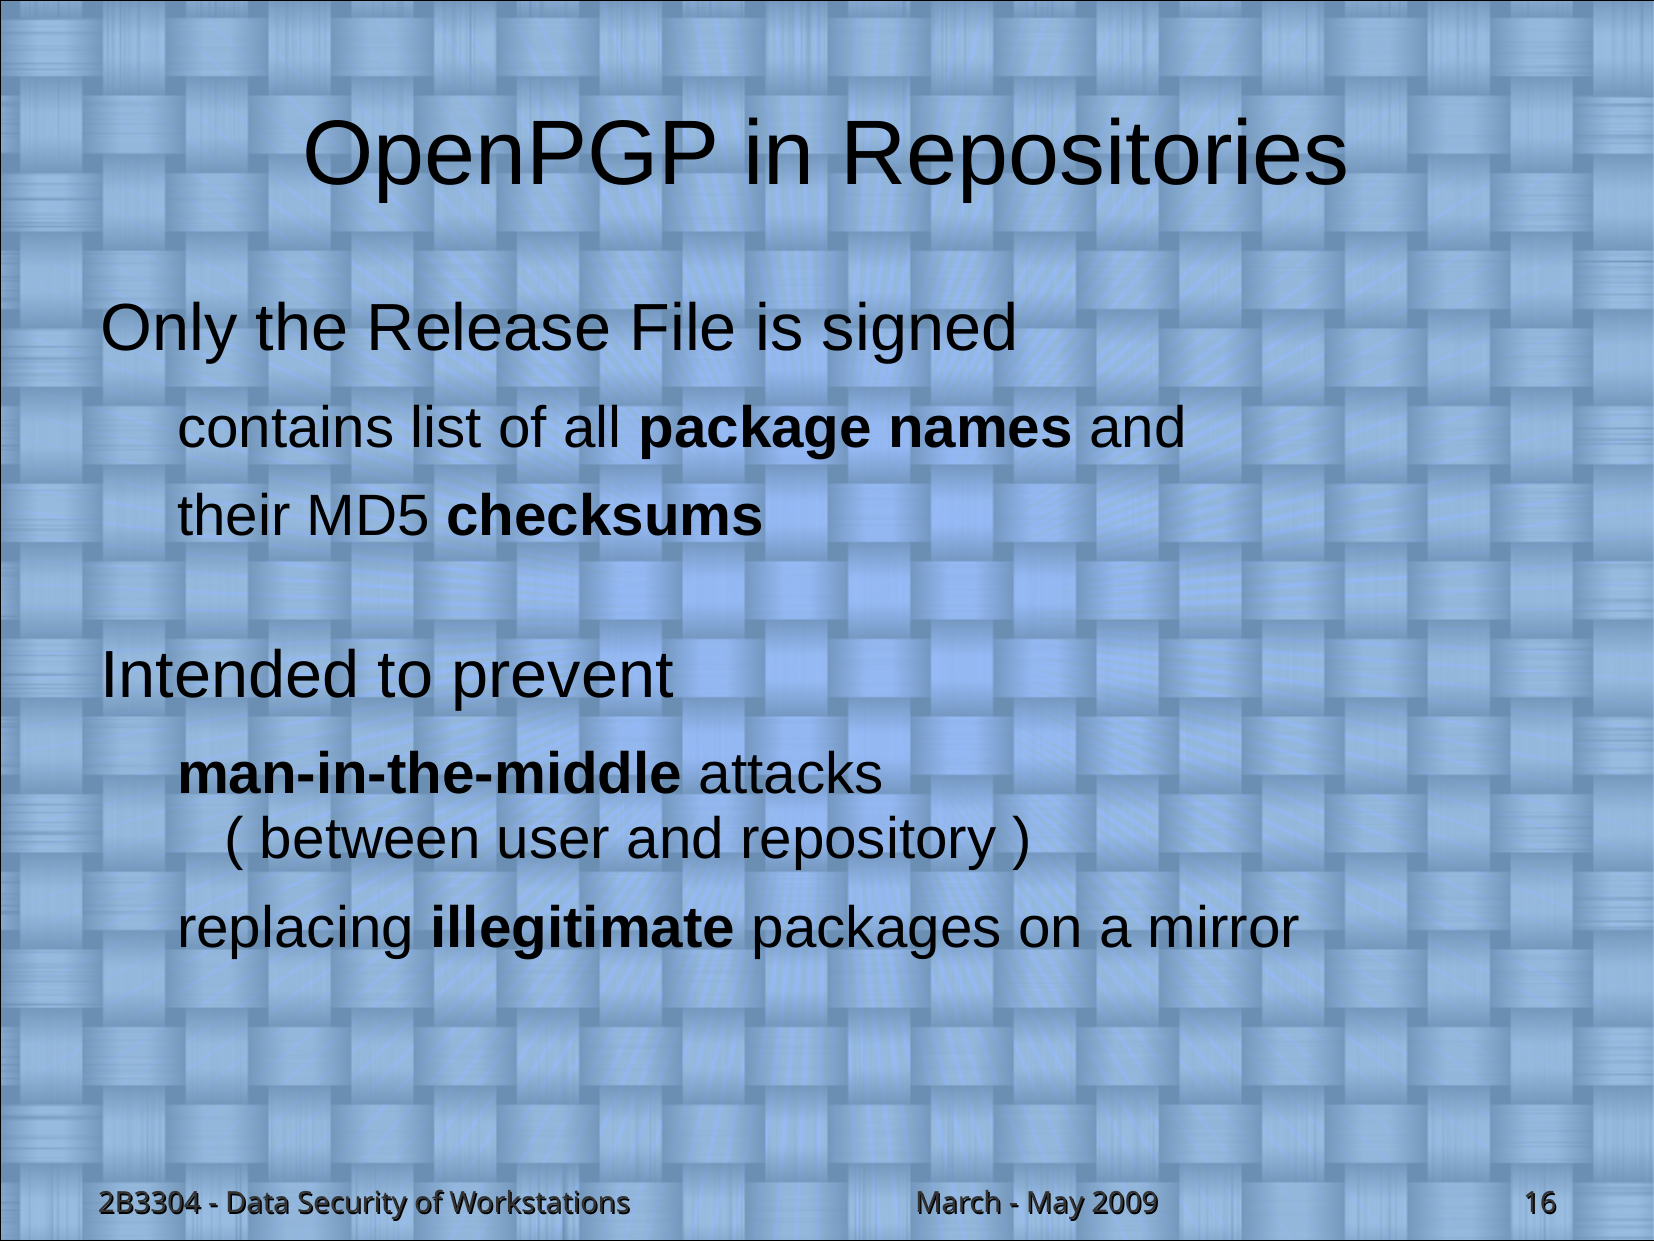

# OpenPGP in Repositories
Only the Release File is signed
contains list of all package names and
their MD5 checksums
Intended to prevent
man-in-the-middle attacks
( between user and repository )
replacing illegitimate packages on a mirror